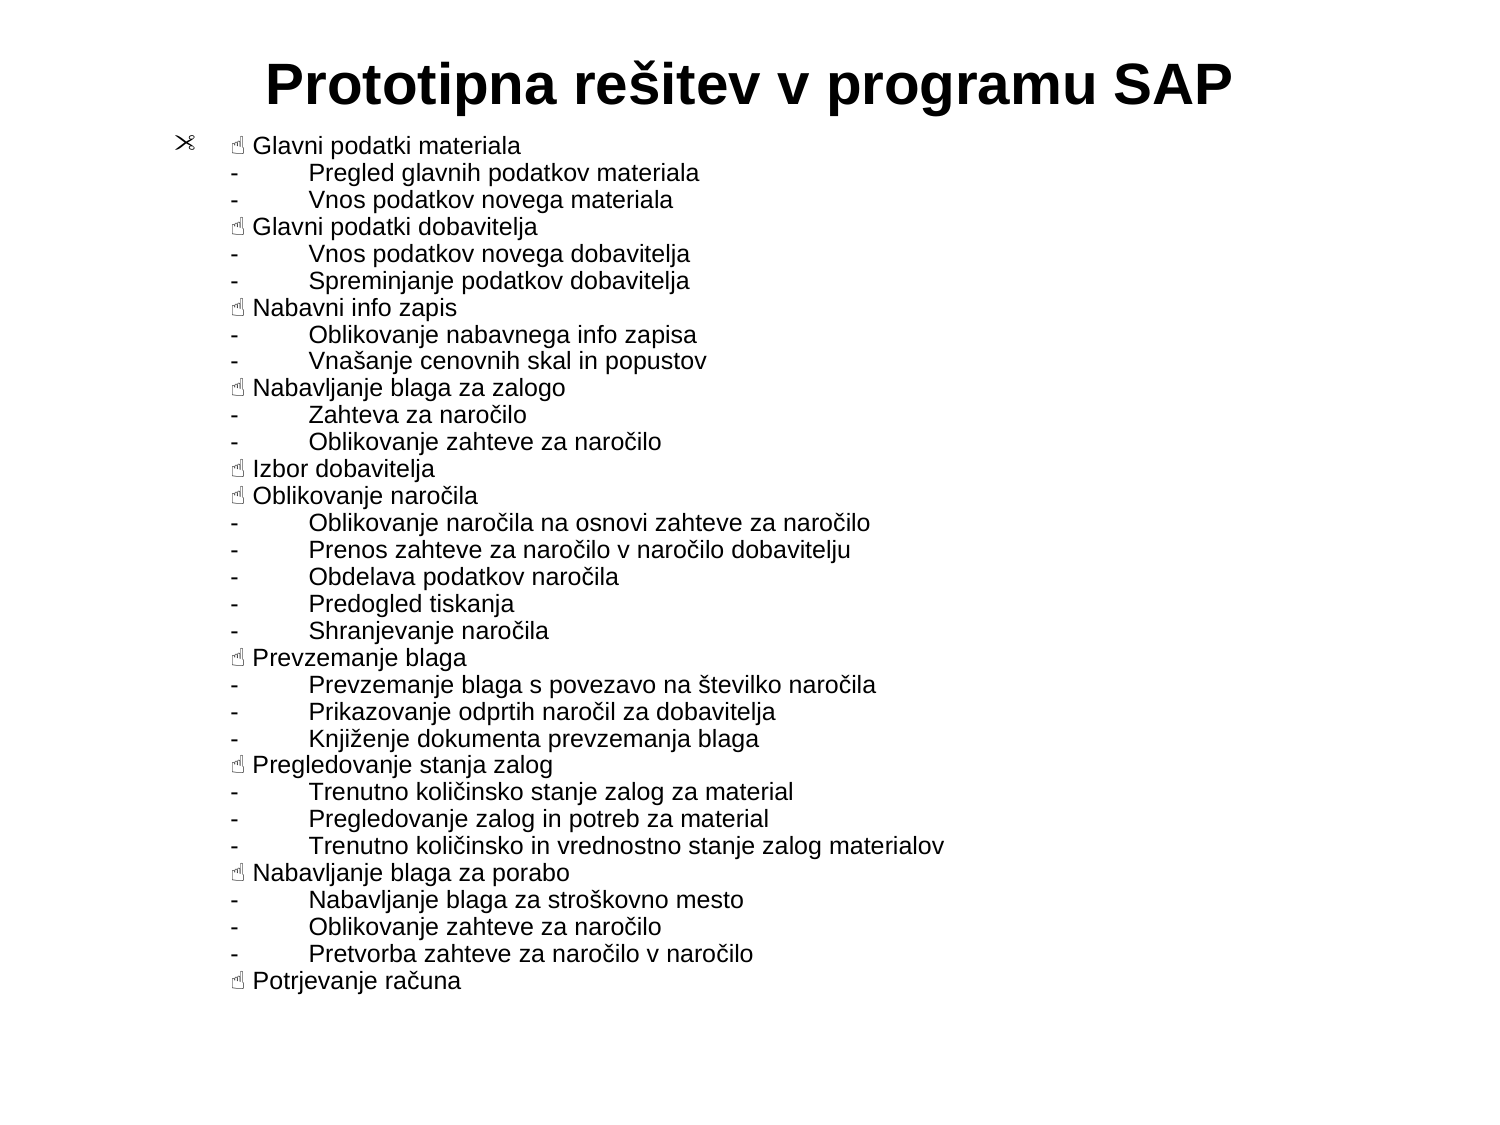

Prototipna rešitev v programu SAP
#  Glavni podatki materiala -          Pregled glavnih podatkov materiala -          Vnos podatkov novega materiala Glavni podatki dobavitelja -          Vnos podatkov novega dobavitelja -          Spreminjanje podatkov dobavitelja Nabavni info zapis -          Oblikovanje nabavnega info zapisa -          Vnašanje cenovnih skal in popustov Nabavljanje blaga za zalogo -          Zahteva za naročilo -          Oblikovanje zahteve za naročilo Izbor dobavitelja Oblikovanje naročila -          Oblikovanje naročila na osnovi zahteve za naročilo -          Prenos zahteve za naročilo v naročilo dobavitelju -          Obdelava podatkov naročila -          Predogled tiskanja -          Shranjevanje naročila Prevzemanje blaga -          Prevzemanje blaga s povezavo na številko naročila -          Prikazovanje odprtih naročil za dobavitelja -          Knjiženje dokumenta prevzemanja blaga Pregledovanje stanja zalog -          Trenutno količinsko stanje zalog za material -          Pregledovanje zalog in potreb za material -          Trenutno količinsko in vrednostno stanje zalog materialov Nabavljanje blaga za porabo -          Nabavljanje blaga za stroškovno mesto -          Oblikovanje zahteve za naročilo -          Pretvorba zahteve za naročilo v naročilo Potrjevanje računa